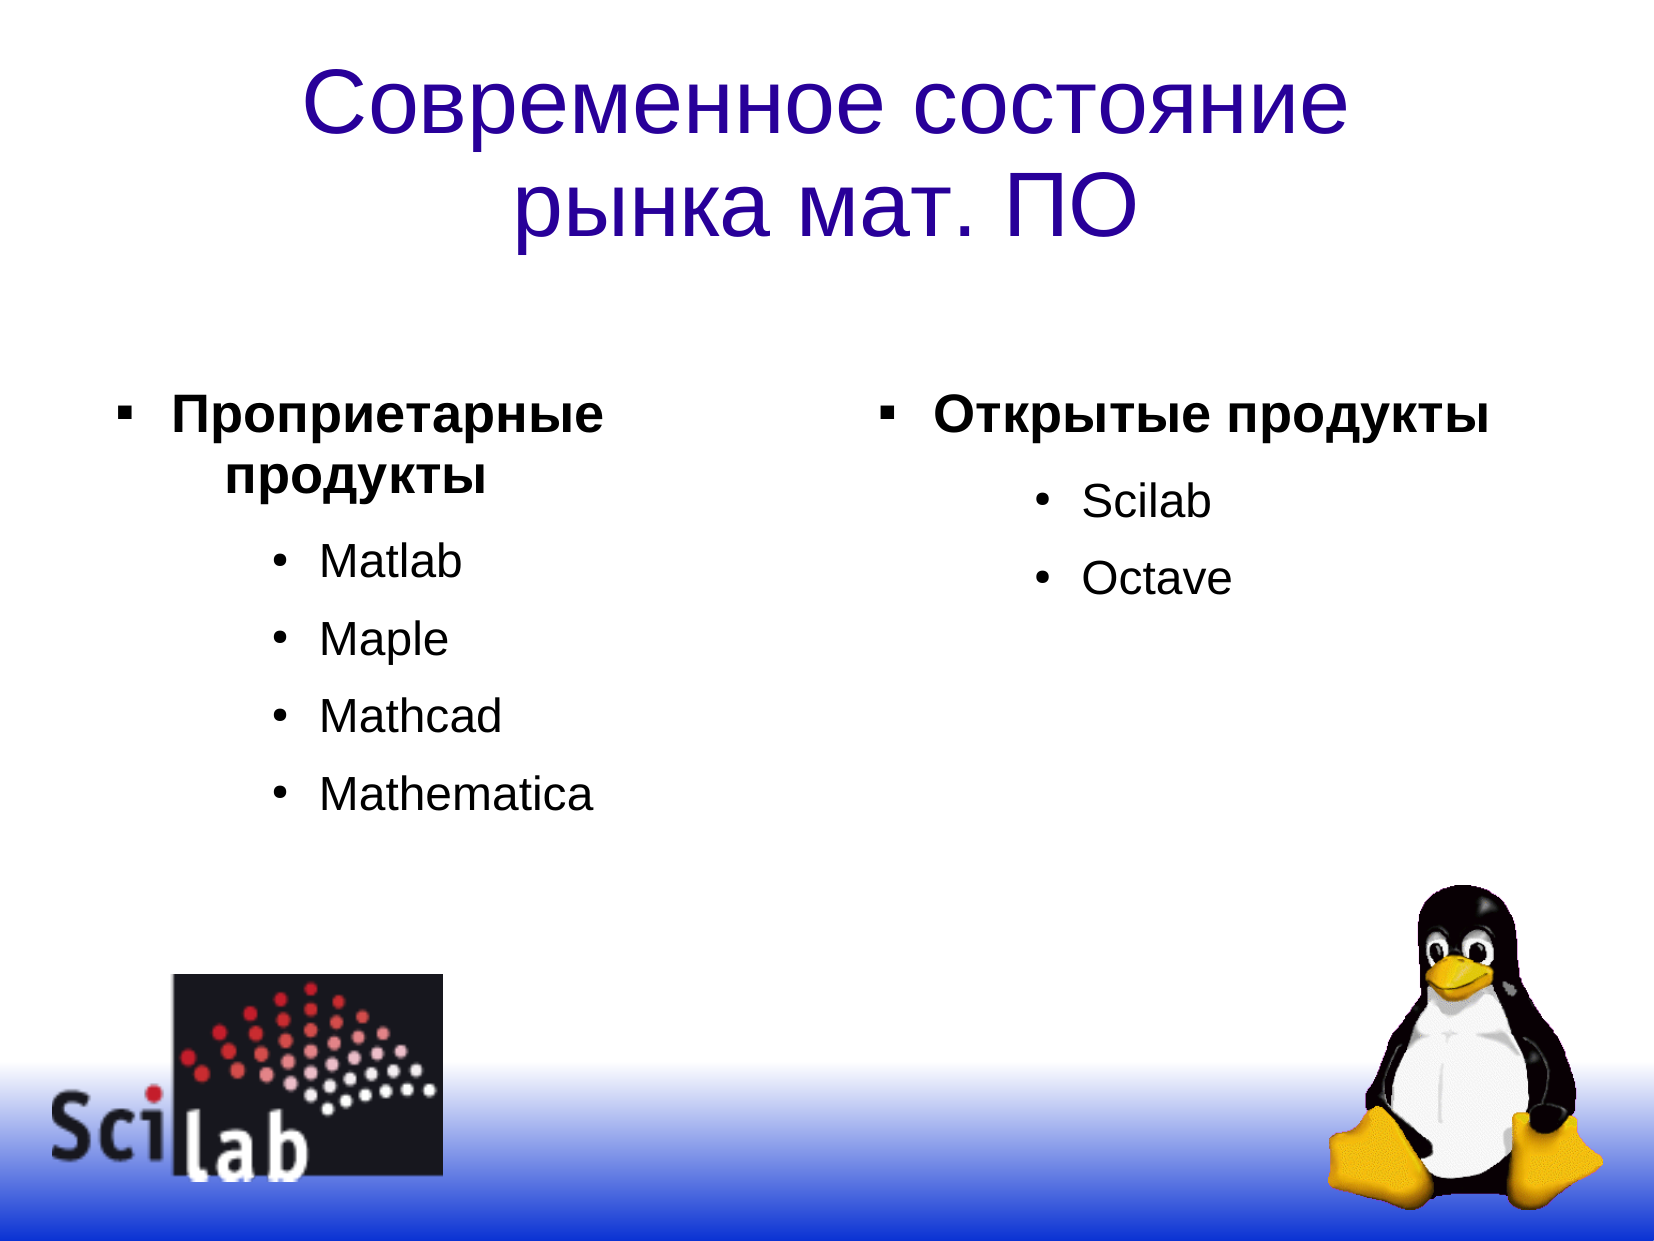

# Современное состояние рынка мат. ПО
Проприетарные продукты
Matlab
Maple
Mathcad
Mathematica
Открытые продукты
Scilab
Octave